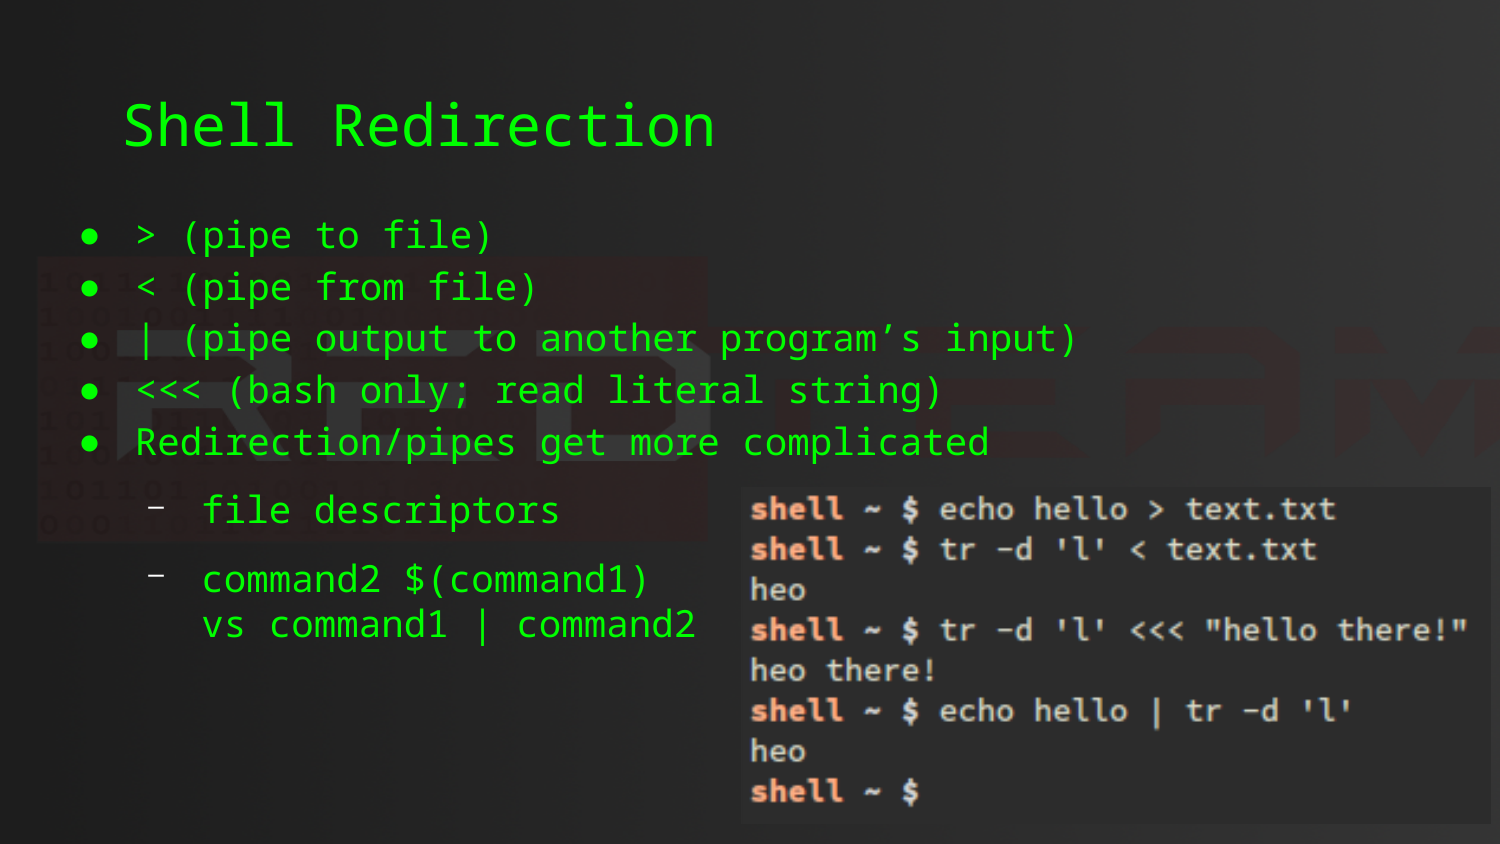

# Shell Redirection
> (pipe to file)
< (pipe from file)
| (pipe output to another program’s input)
<<< (bash only; read literal string)
Redirection/pipes get more complicated
file descriptors
command2 $(command1)
vs command1 | command2